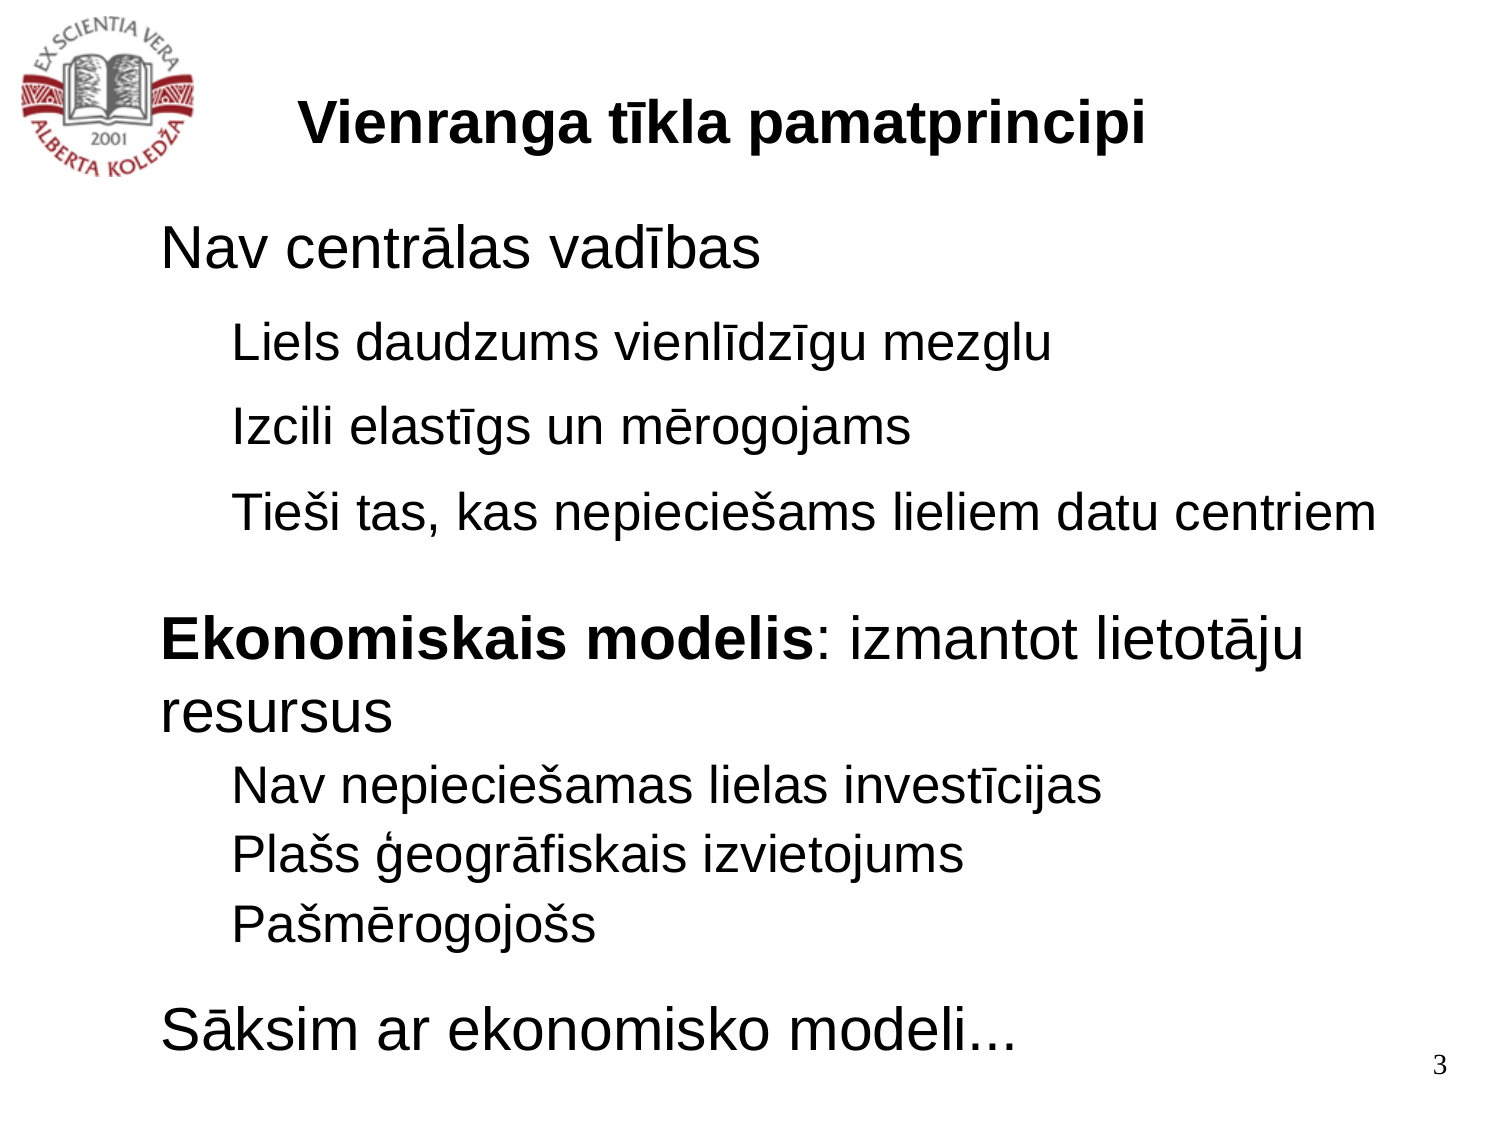

# Vienranga tīkla pamatprincipi
Nav centrālas vadības
Liels daudzums vienlīdzīgu mezglu
Izcili elastīgs un mērogojams
Tieši tas, kas nepieciešams lieliem datu centriem
Ekonomiskais modelis: izmantot lietotāju resursus
Nav nepieciešamas lielas investīcijas
Plašs ģeogrāfiskais izvietojums
Pašmērogojošs
Sāksim ar ekonomisko modeli...
3